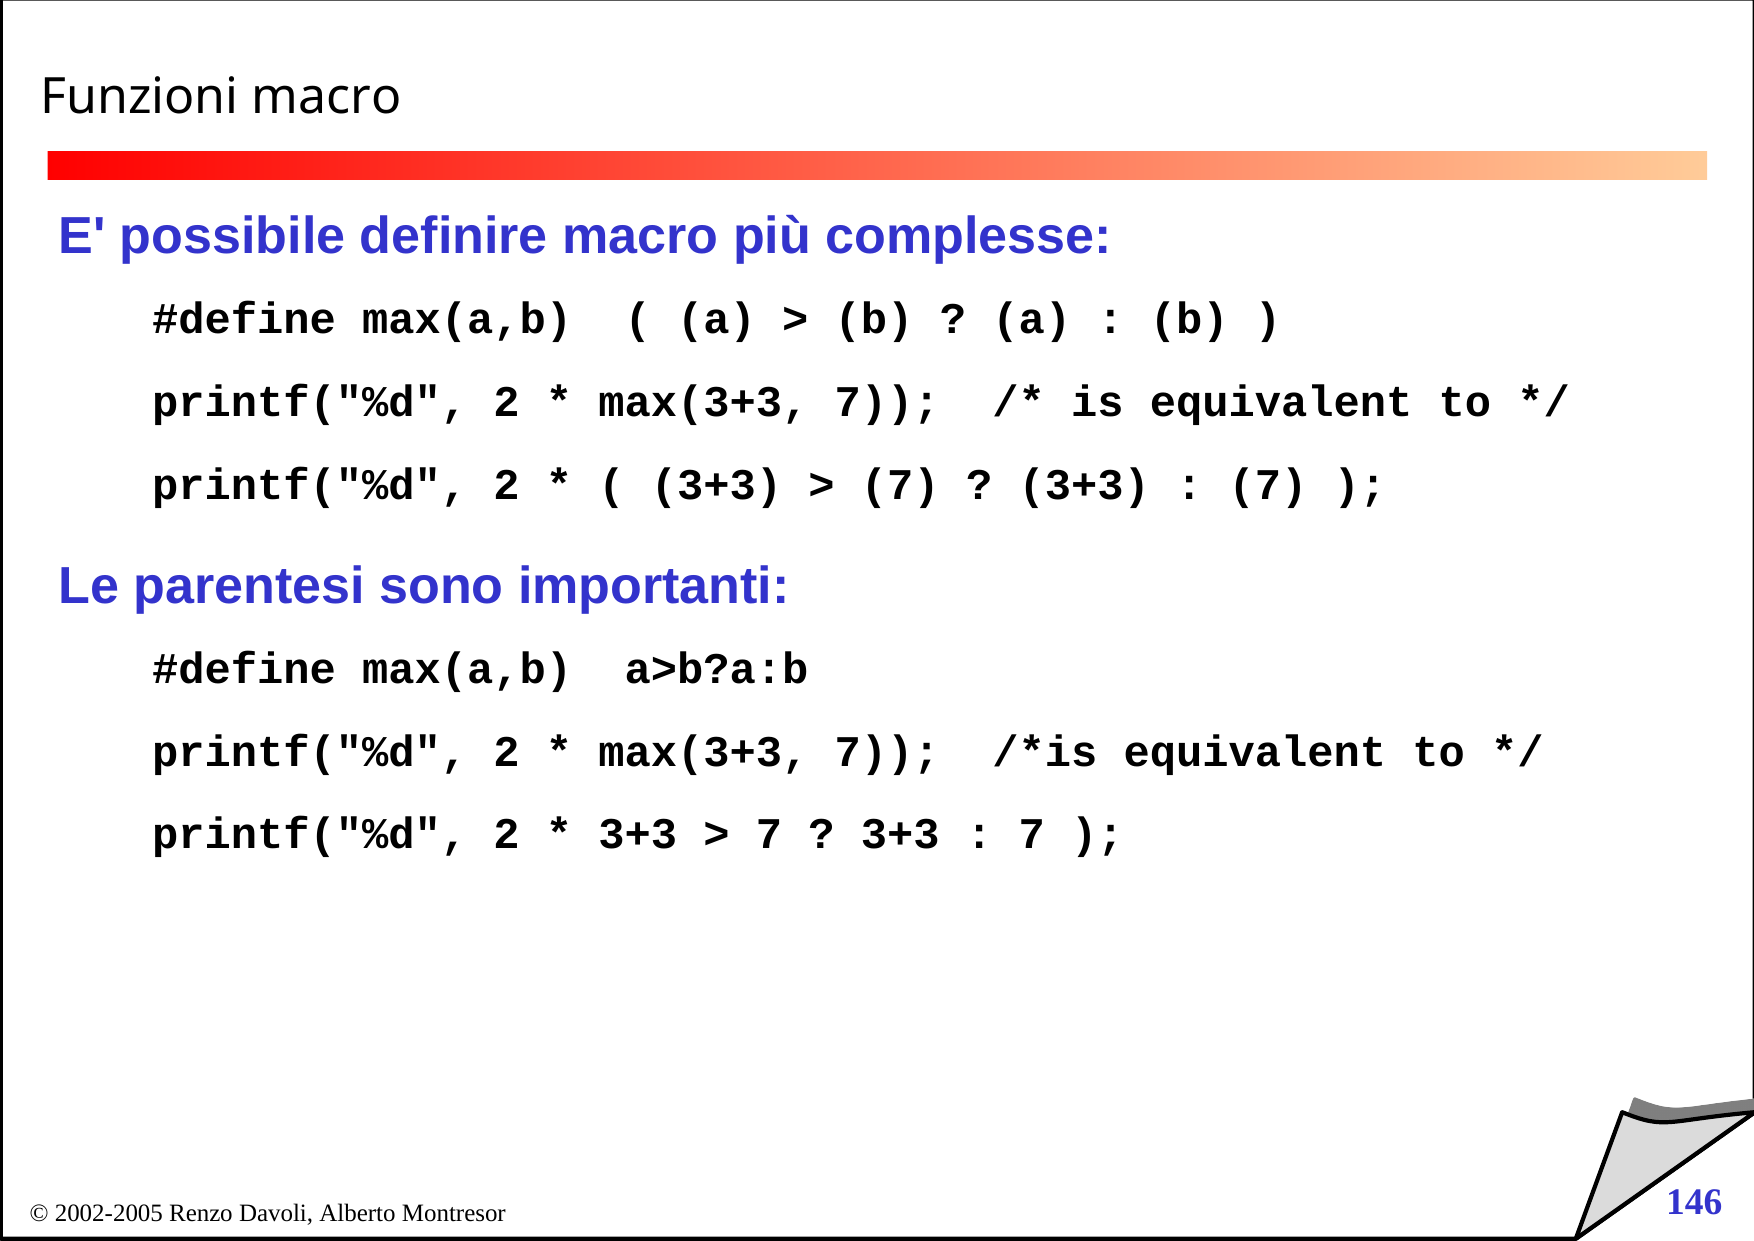

# Funzioni macro
E' possibile definire macro più complesse:
#define max(a,b) ( (a) > (b) ? (a) : (b) )
printf("%d", 2 * max(3+3, 7)); /* is equivalent to */
printf("%d", 2 * ( (3+3) > (7) ? (3+3) : (7) );
Le parentesi sono importanti:
#define max(a,b) a>b?a:b
printf("%d", 2 * max(3+3, 7)); /*is equivalent to */
printf("%d", 2 * 3+3 > 7 ? 3+3 : 7 );